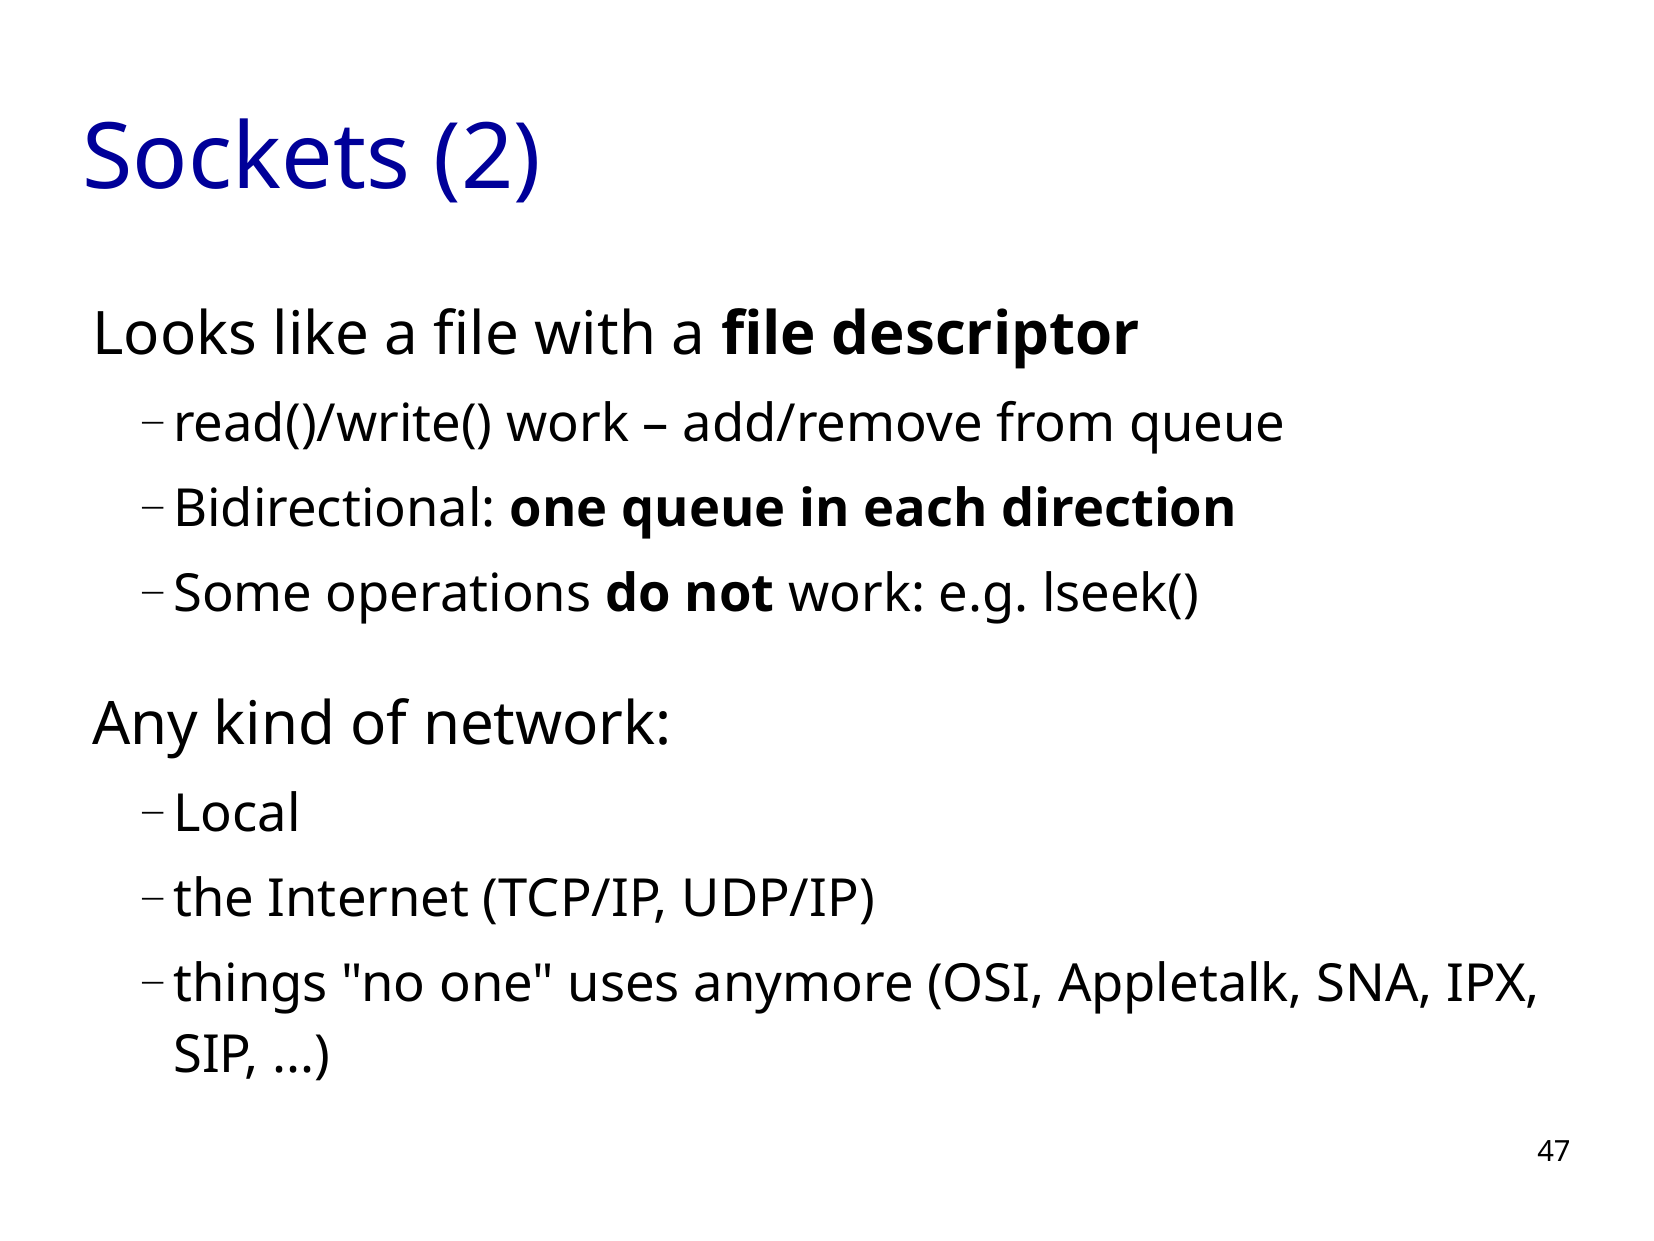

# Sockets (2)
Looks like a file with a file descriptor
read()/write() work – add/remove from queue
Bidirectional: one queue in each direction
Some operations do not work: e.g. lseek()
Any kind of network:
Local
the Internet (TCP/IP, UDP/IP)
things "no one" uses anymore (OSI, Appletalk, SNA, IPX, SIP, ...)
47